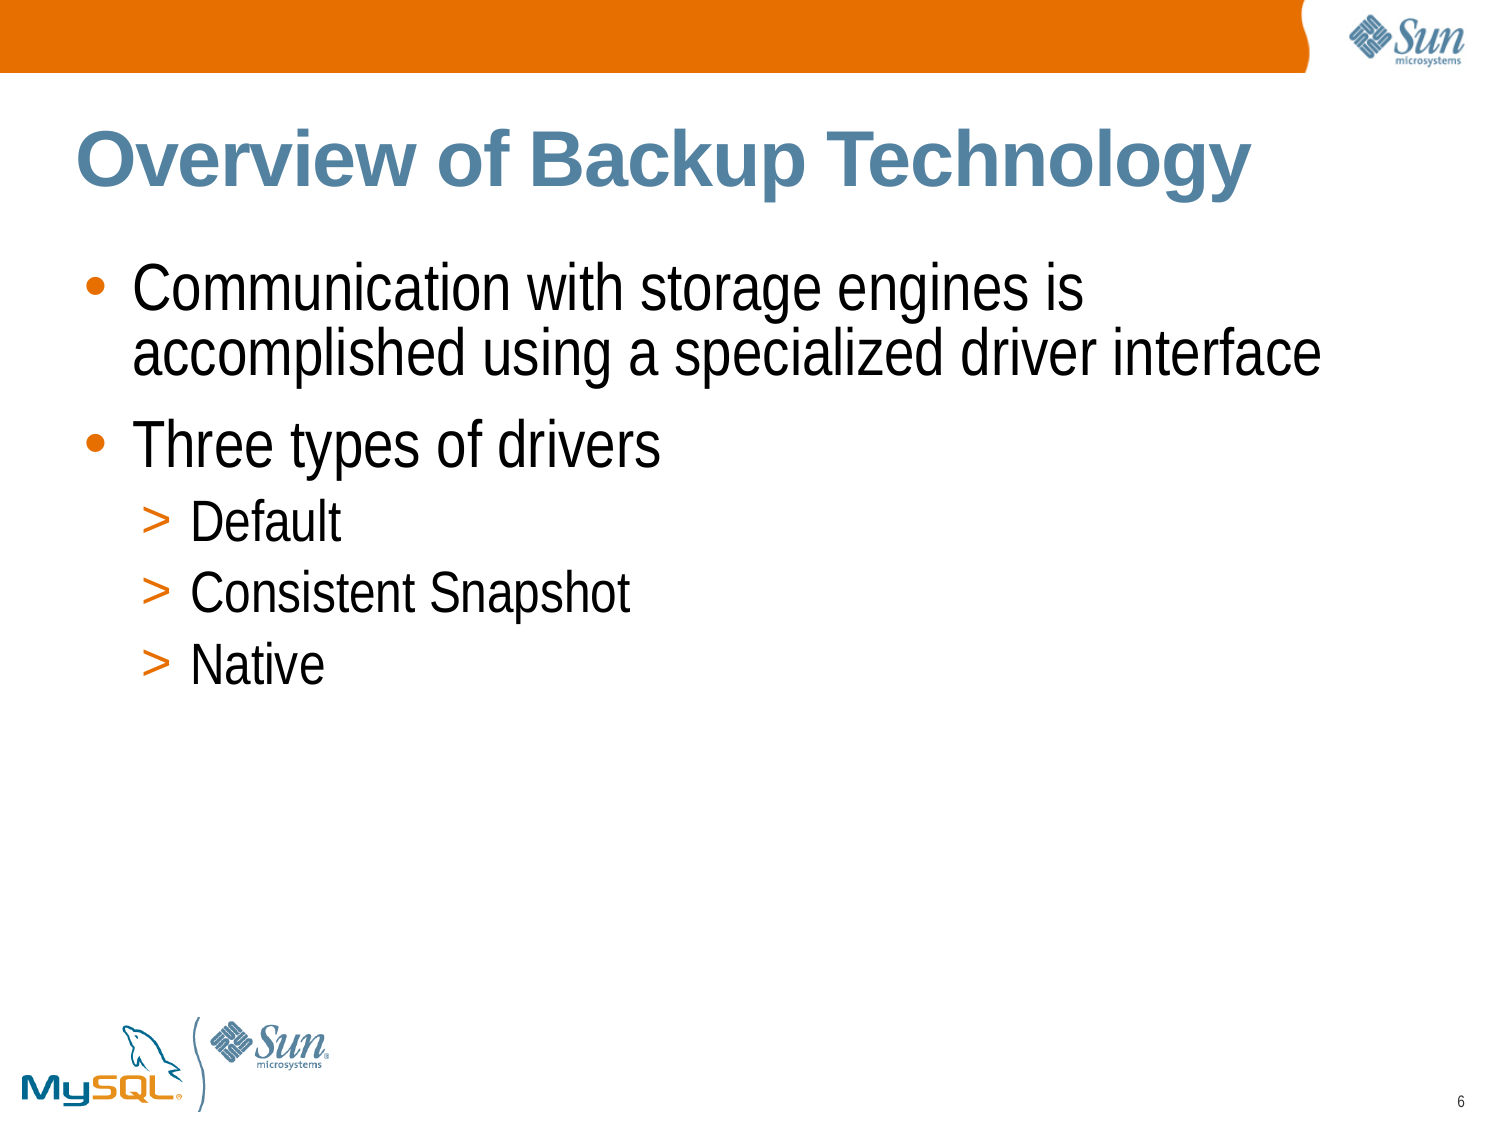

# Overview of Backup Technology
Communication with storage engines is accomplished using a specialized driver interface
Three types of drivers
Default
Consistent Snapshot
Native